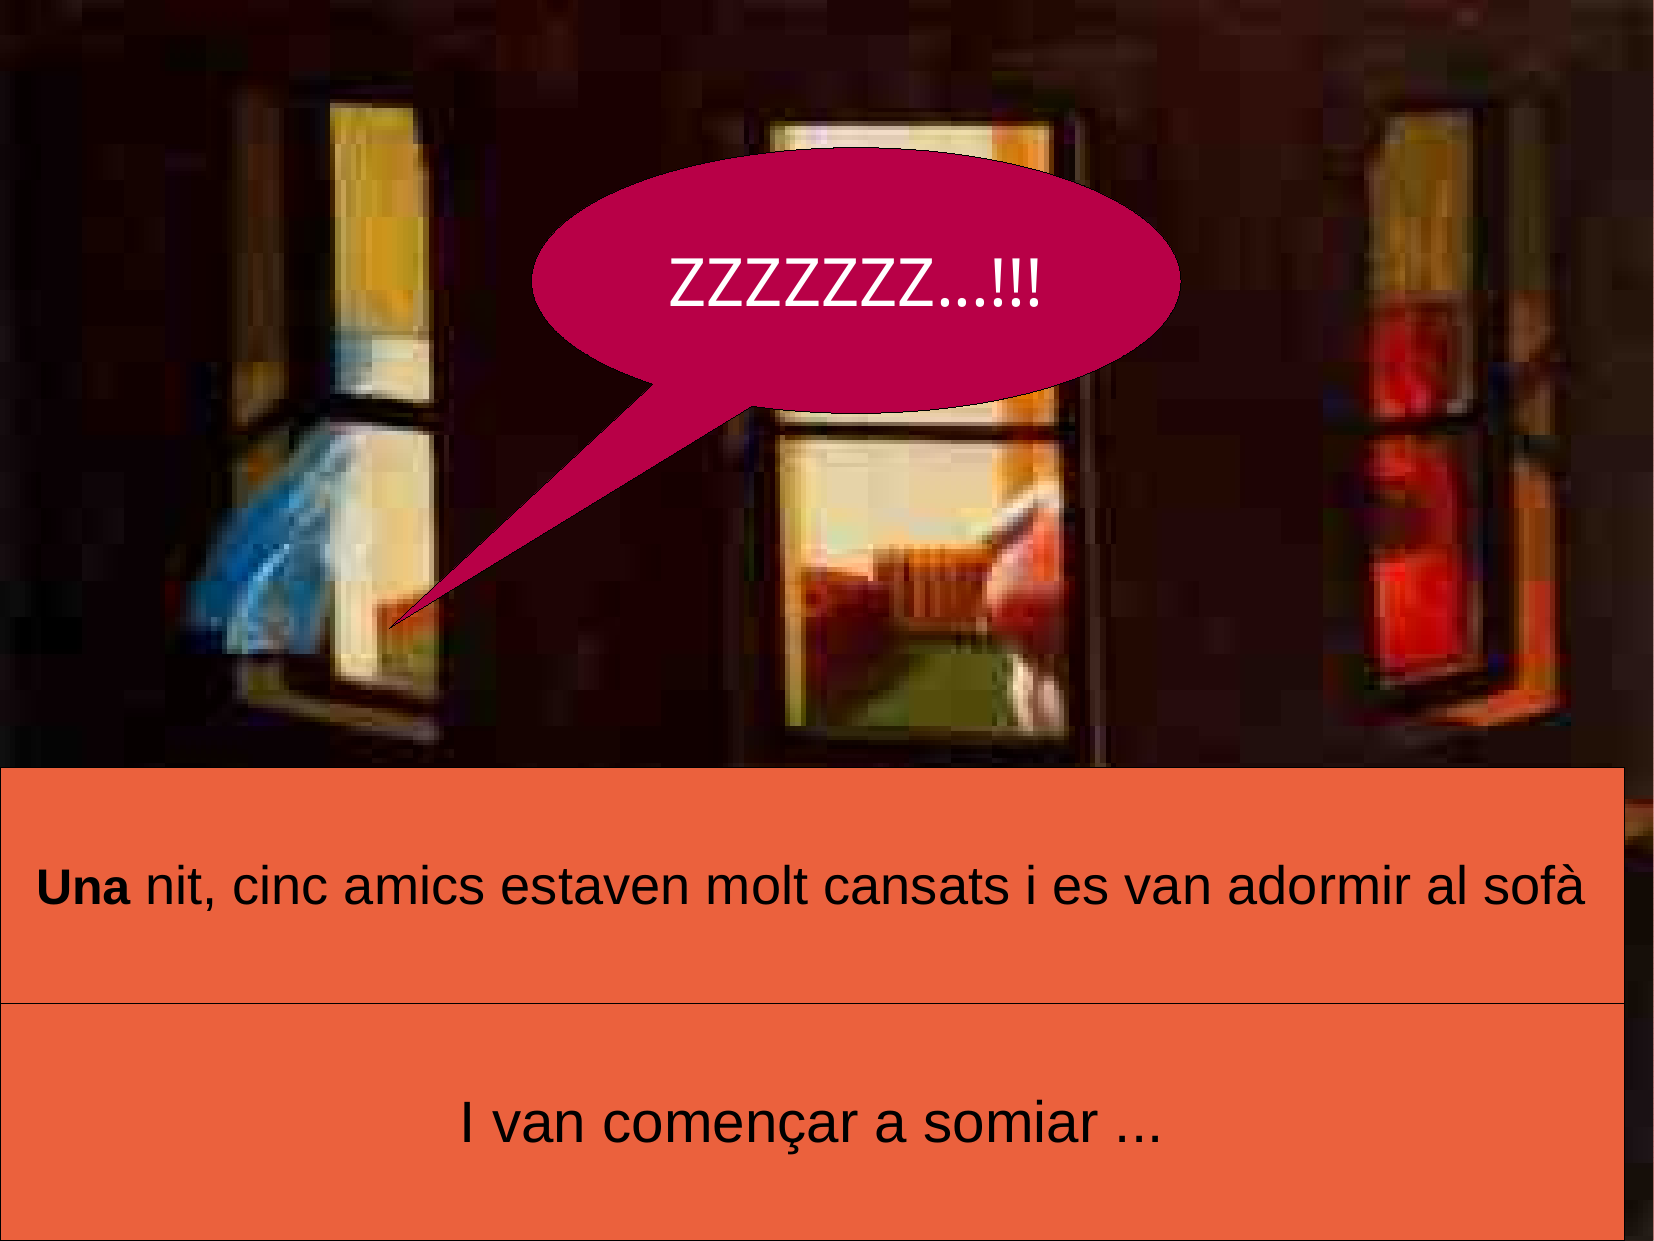

#
ZZZZZZZ...!!!
Una nit, cinc amics estaven molt cansats i es van adormir al sofà
I van començar a somiar ...